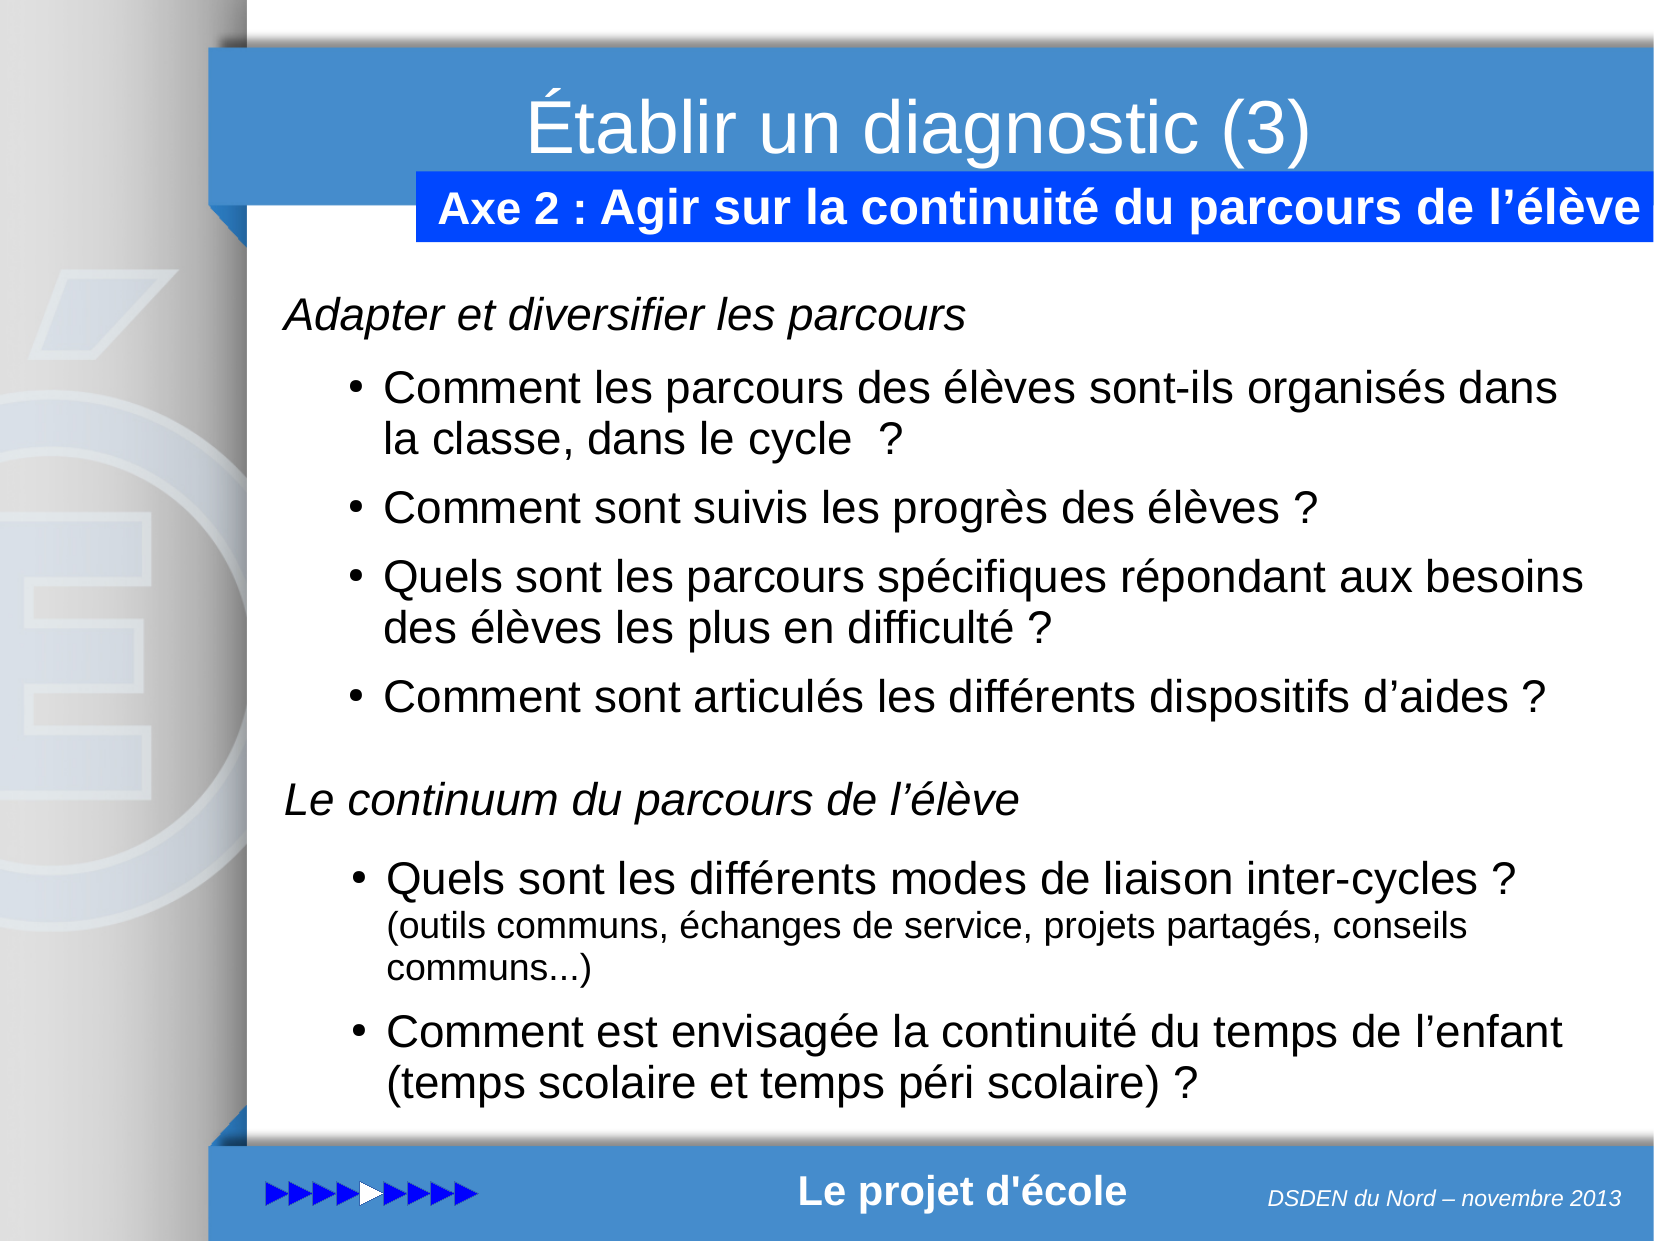

Établir un diagnostic (3)
Axe 2 : Agir sur la continuité du parcours de l’élève
Adapter et diversifier les parcours
Comment les parcours des élèves sont-ils organisés dans la classe, dans le cycle ?
Comment sont suivis les progrès des élèves ?
Quels sont les parcours spécifiques répondant aux besoins des élèves les plus en difficulté ?
Comment sont articulés les différents dispositifs d’aides ?
Le continuum du parcours de l’élève
Quels sont les différents modes de liaison inter-cycles ? (outils communs, échanges de service, projets partagés, conseils communs...)
Comment est envisagée la continuité du temps de l’enfant (temps scolaire et temps péri scolaire) ?
Le projet d'école
DSDEN du Nord – novembre 2013